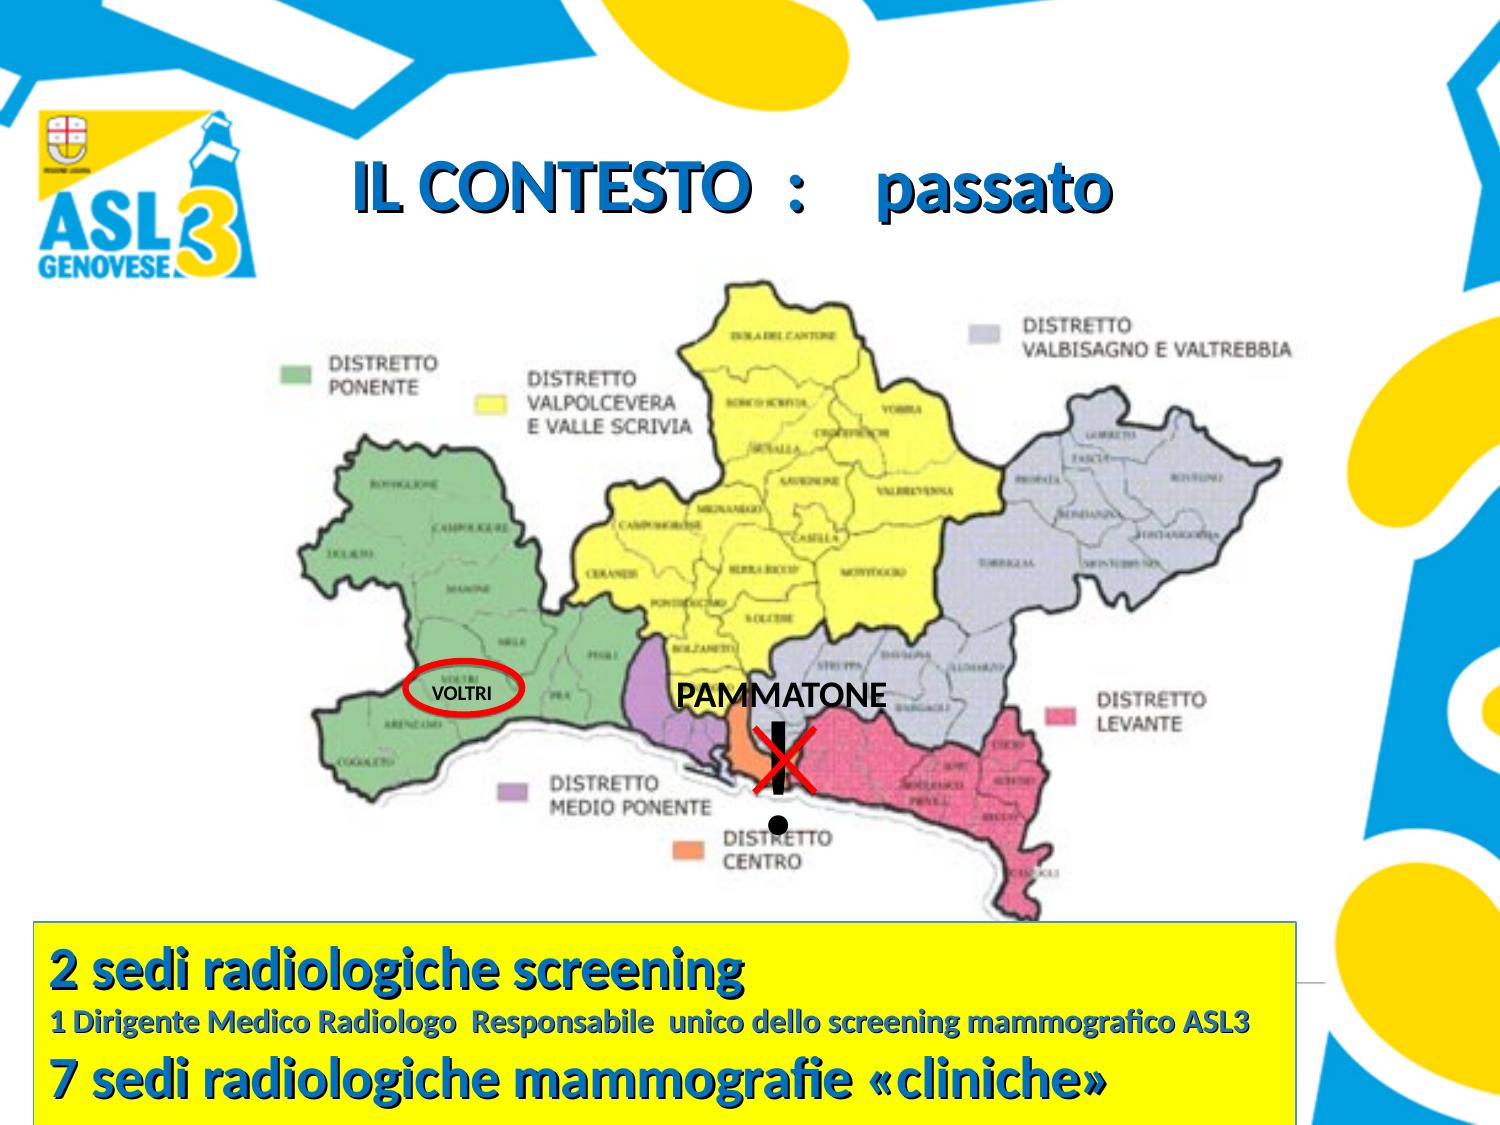

IL CONTESTO : passato
!
PAMMATONE
VOLTRI
2 sedi radiologiche screening
1 Dirigente Medico Radiologo Responsabile unico dello screening mammografico ASL3
7 sedi radiologiche mammografie «cliniche»